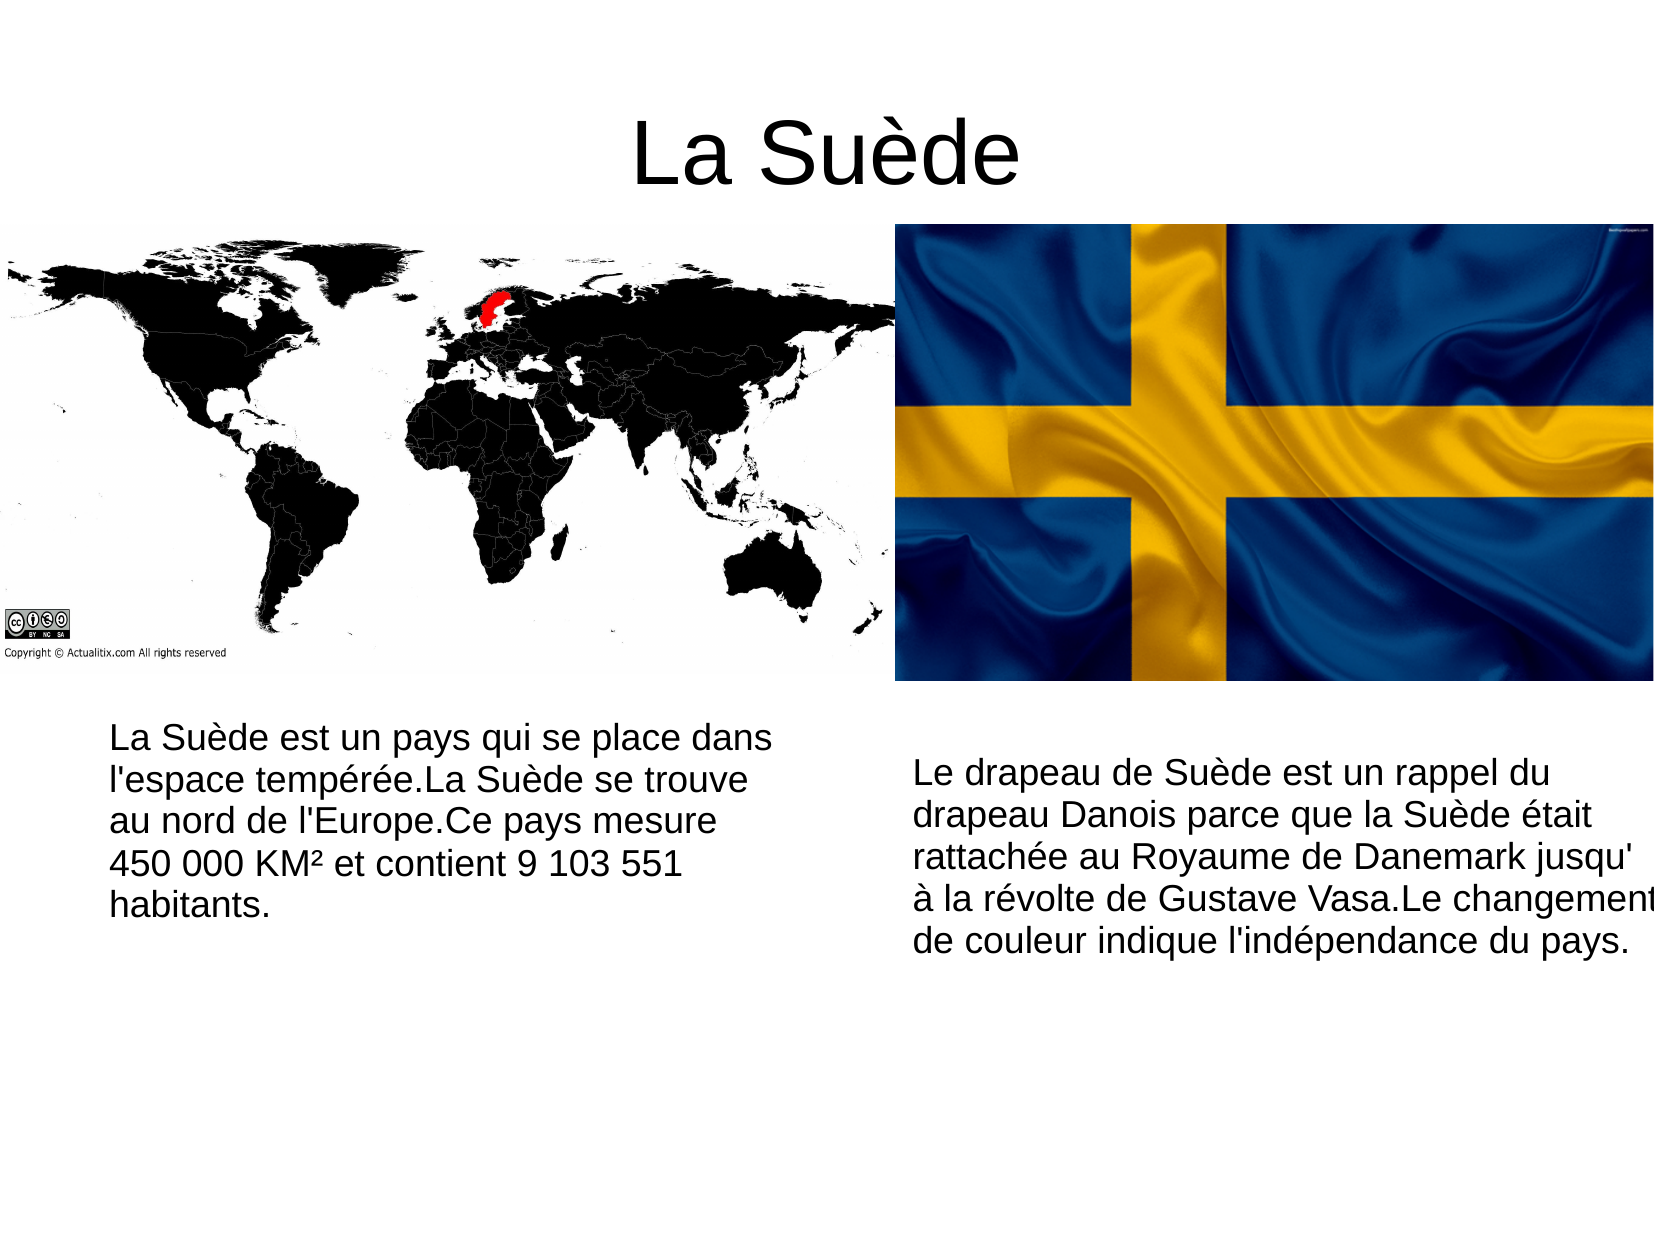

La Suède est un pays dans une zone
Tempérée.Ce pays est dans l'Europe
# La Suède
La Suède est un pays qui se place dans
l'espace tempérée.La Suède se trouve
au nord de l'Europe.Ce pays mesure
450 000 KM² et contient 9 103 551
habitants.
Le drapeau de Suède est un rappel du
drapeau Danois parce que la Suède était
rattachée au Royaume de Danemark jusqu'
à la révolte de Gustave Vasa.Le changement
de couleur indique l'indépendance du pays.